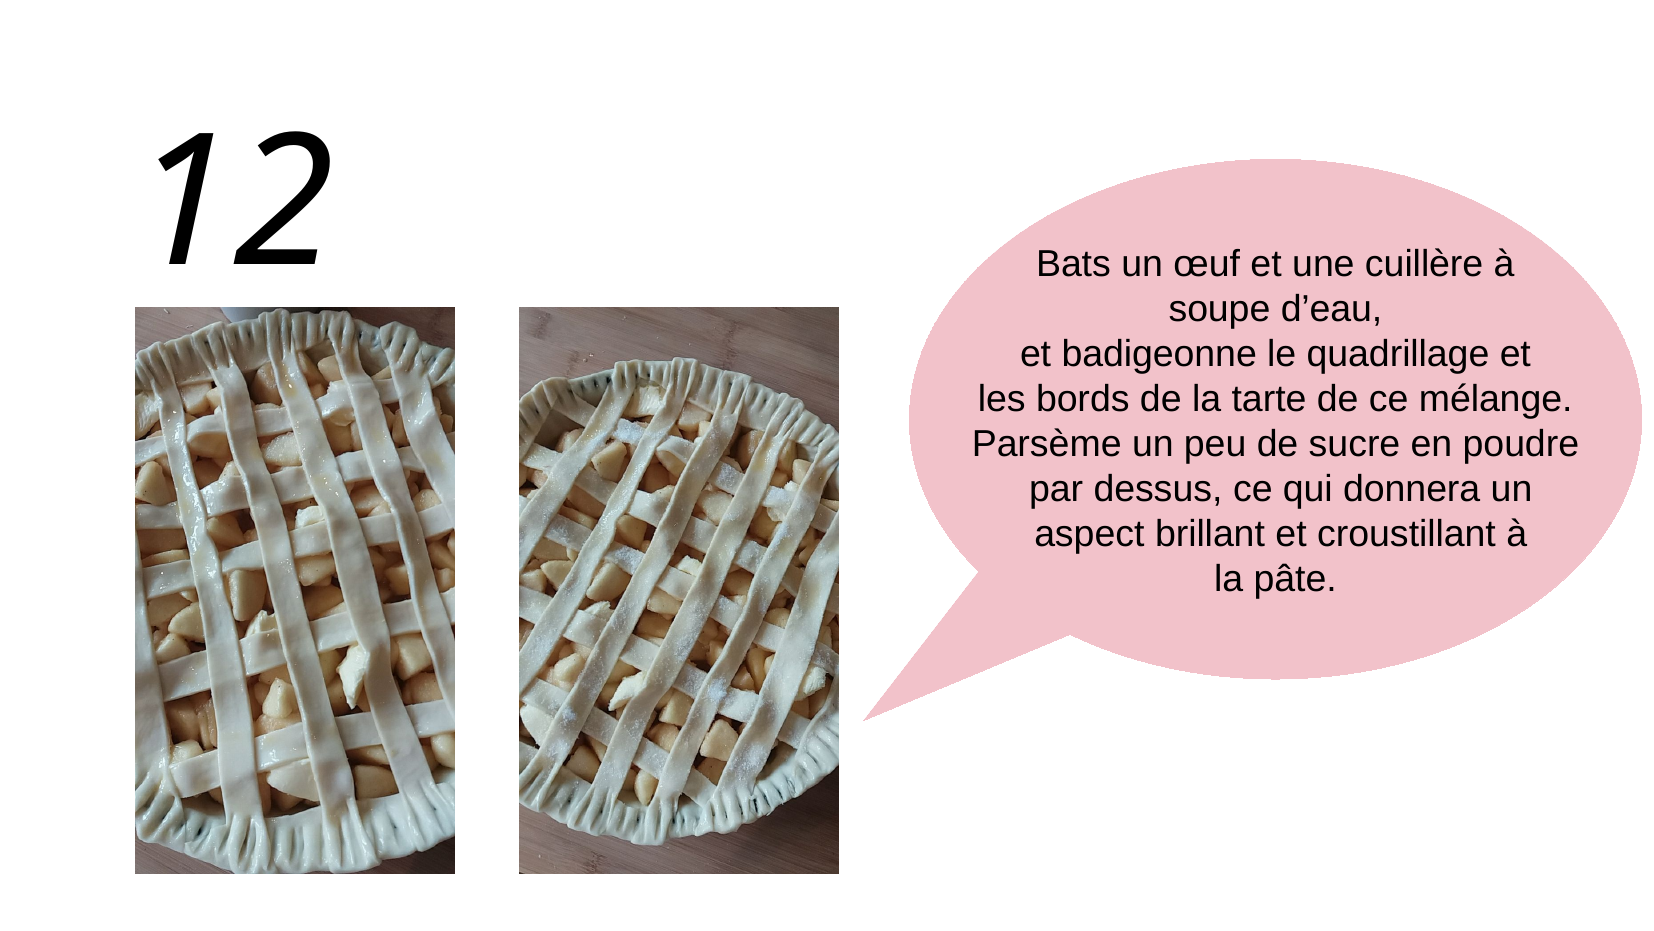

12
Bats un œuf et une cuillère à
soupe d’eau,
et badigeonne le quadrillage et
les bords de la tarte de ce mélange.
Parsème un peu de sucre en poudre
 par dessus, ce qui donnera un
 aspect brillant et croustillant à
la pâte.